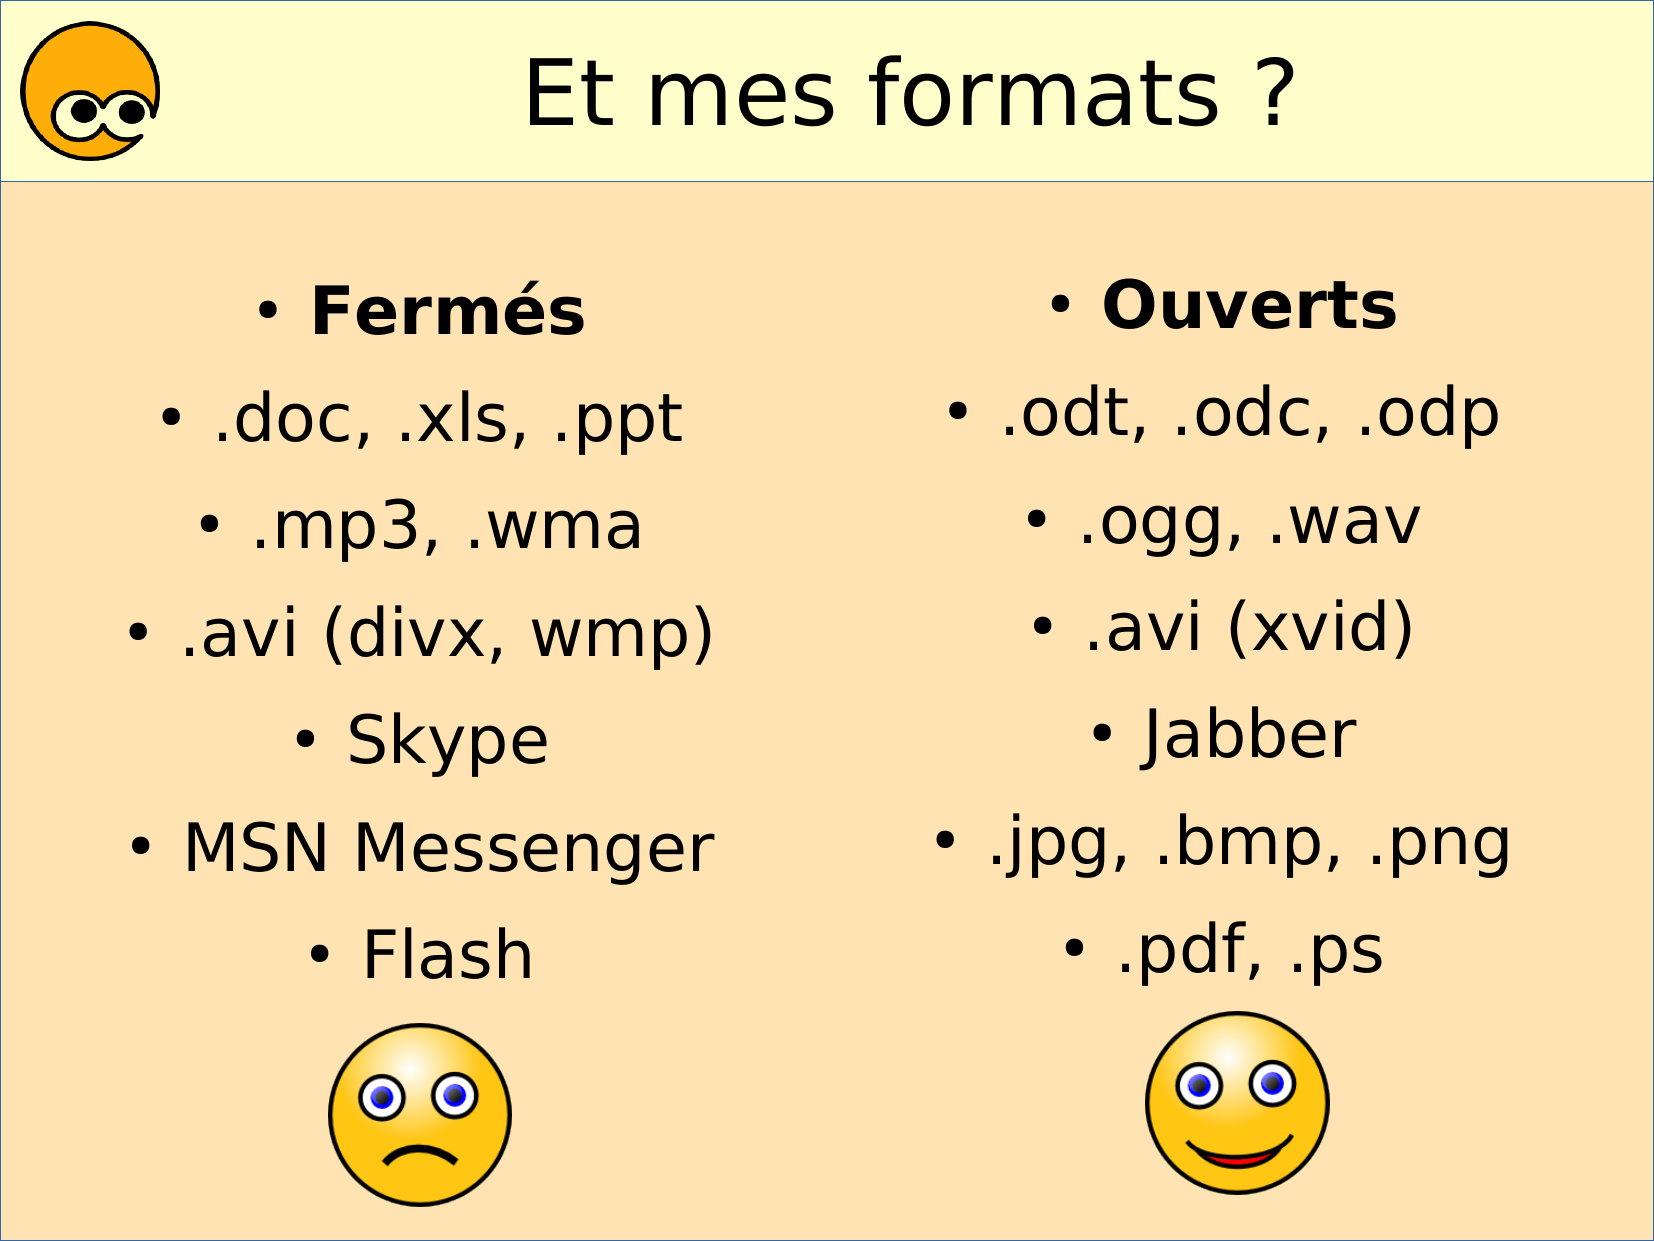

# Et mes formats ?
Ouverts
.odt, .odc, .odp
.ogg, .wav
.avi (xvid)
Jabber
.jpg, .bmp, .png
.pdf, .ps
Fermés
.doc, .xls, .ppt
.mp3, .wma
.avi (divx, wmp)
Skype
MSN Messenger
Flash